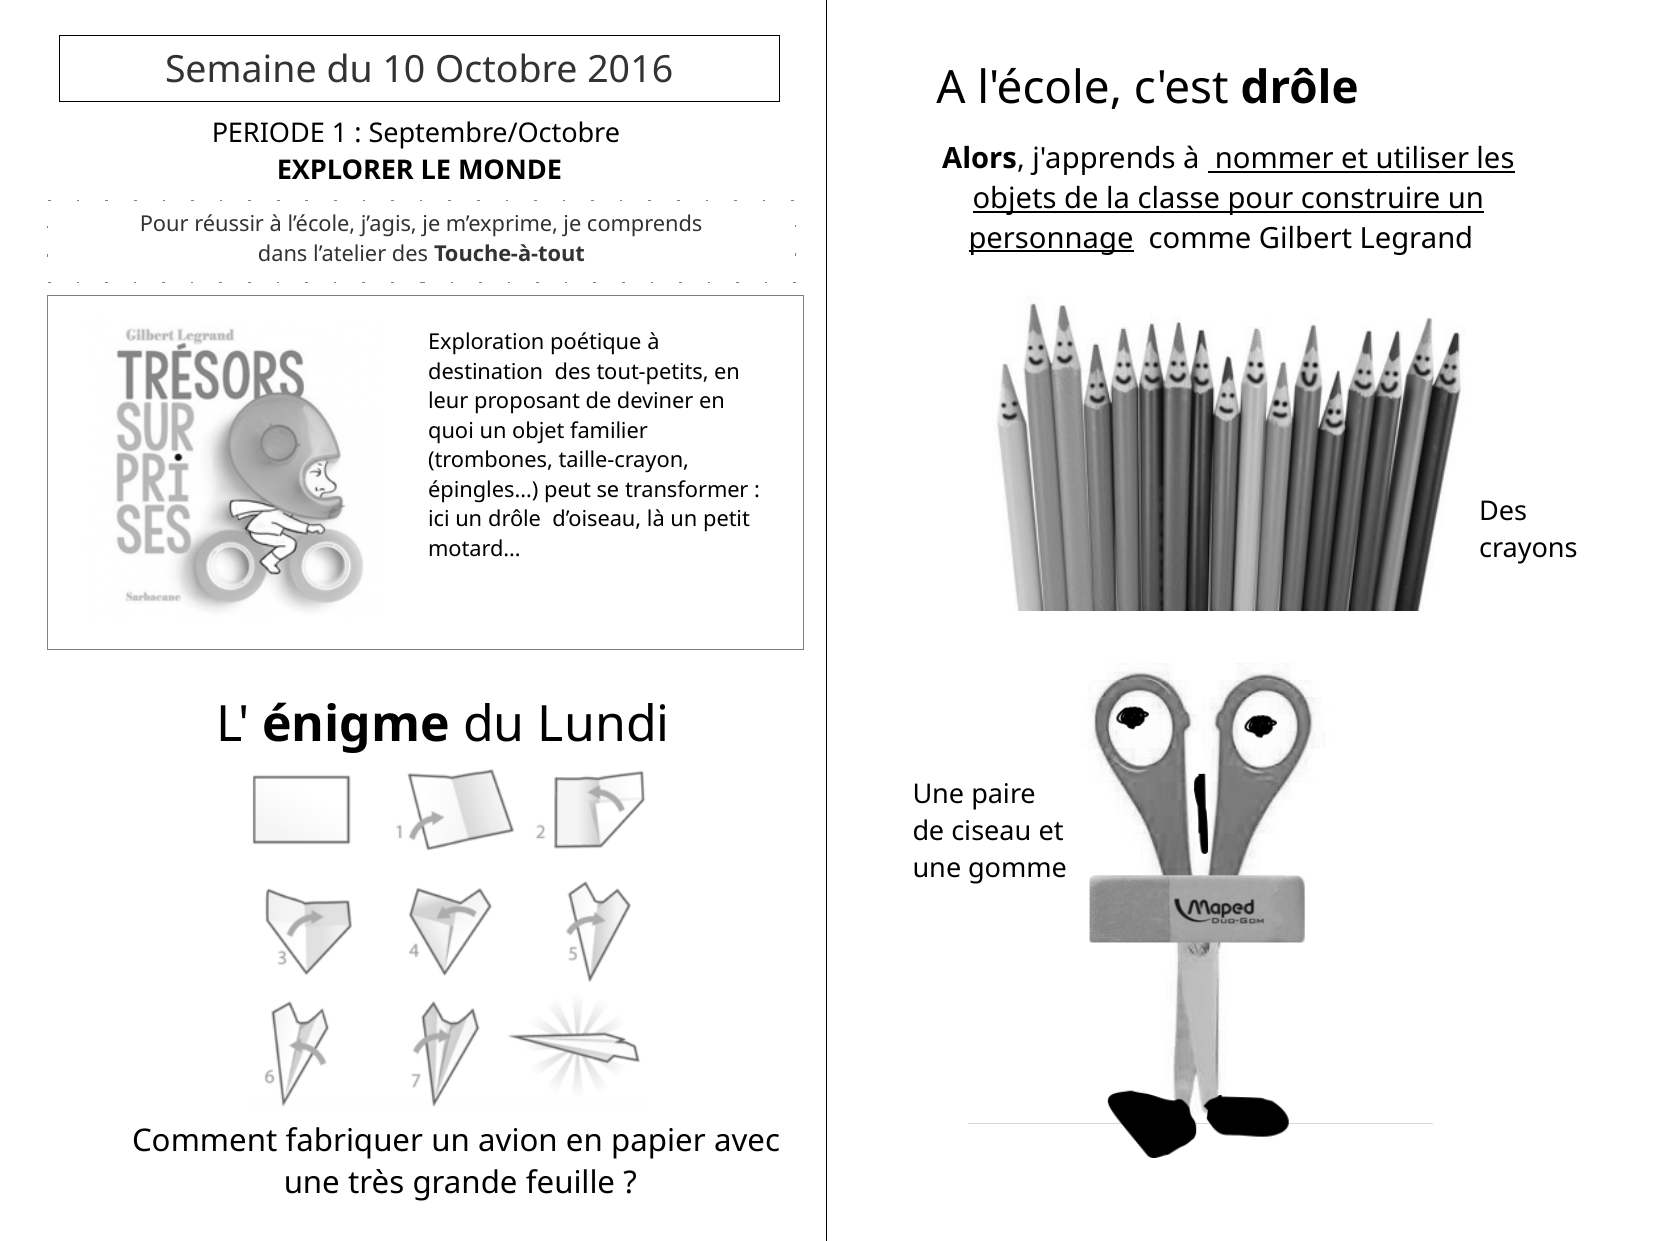

Semaine du 10 Octobre 2016
 A l'école, c'est drôle
PERIODE 1 : Septembre/Octobre
EXPLORER LE MONDE
Alors, j'apprends à nommer et utiliser les objets de la classe pour construire un personnage comme Gilbert Legrand
Pour réussir à l’école, j’agis, je m’exprime, je comprends
dans l’atelier des Touche-à-tout
Exploration poétique à destination  des tout-petits, en leur proposant de deviner en  quoi un objet familier (trombones, taille-crayon,  épingles…) peut se transformer : ici un drôle  d’oiseau, là un petit motard…
Des crayons
L' énigme du Lundi
Une paire de ciseau et une gomme
Comment fabriquer un avion en papier avec
une très grande feuille ?